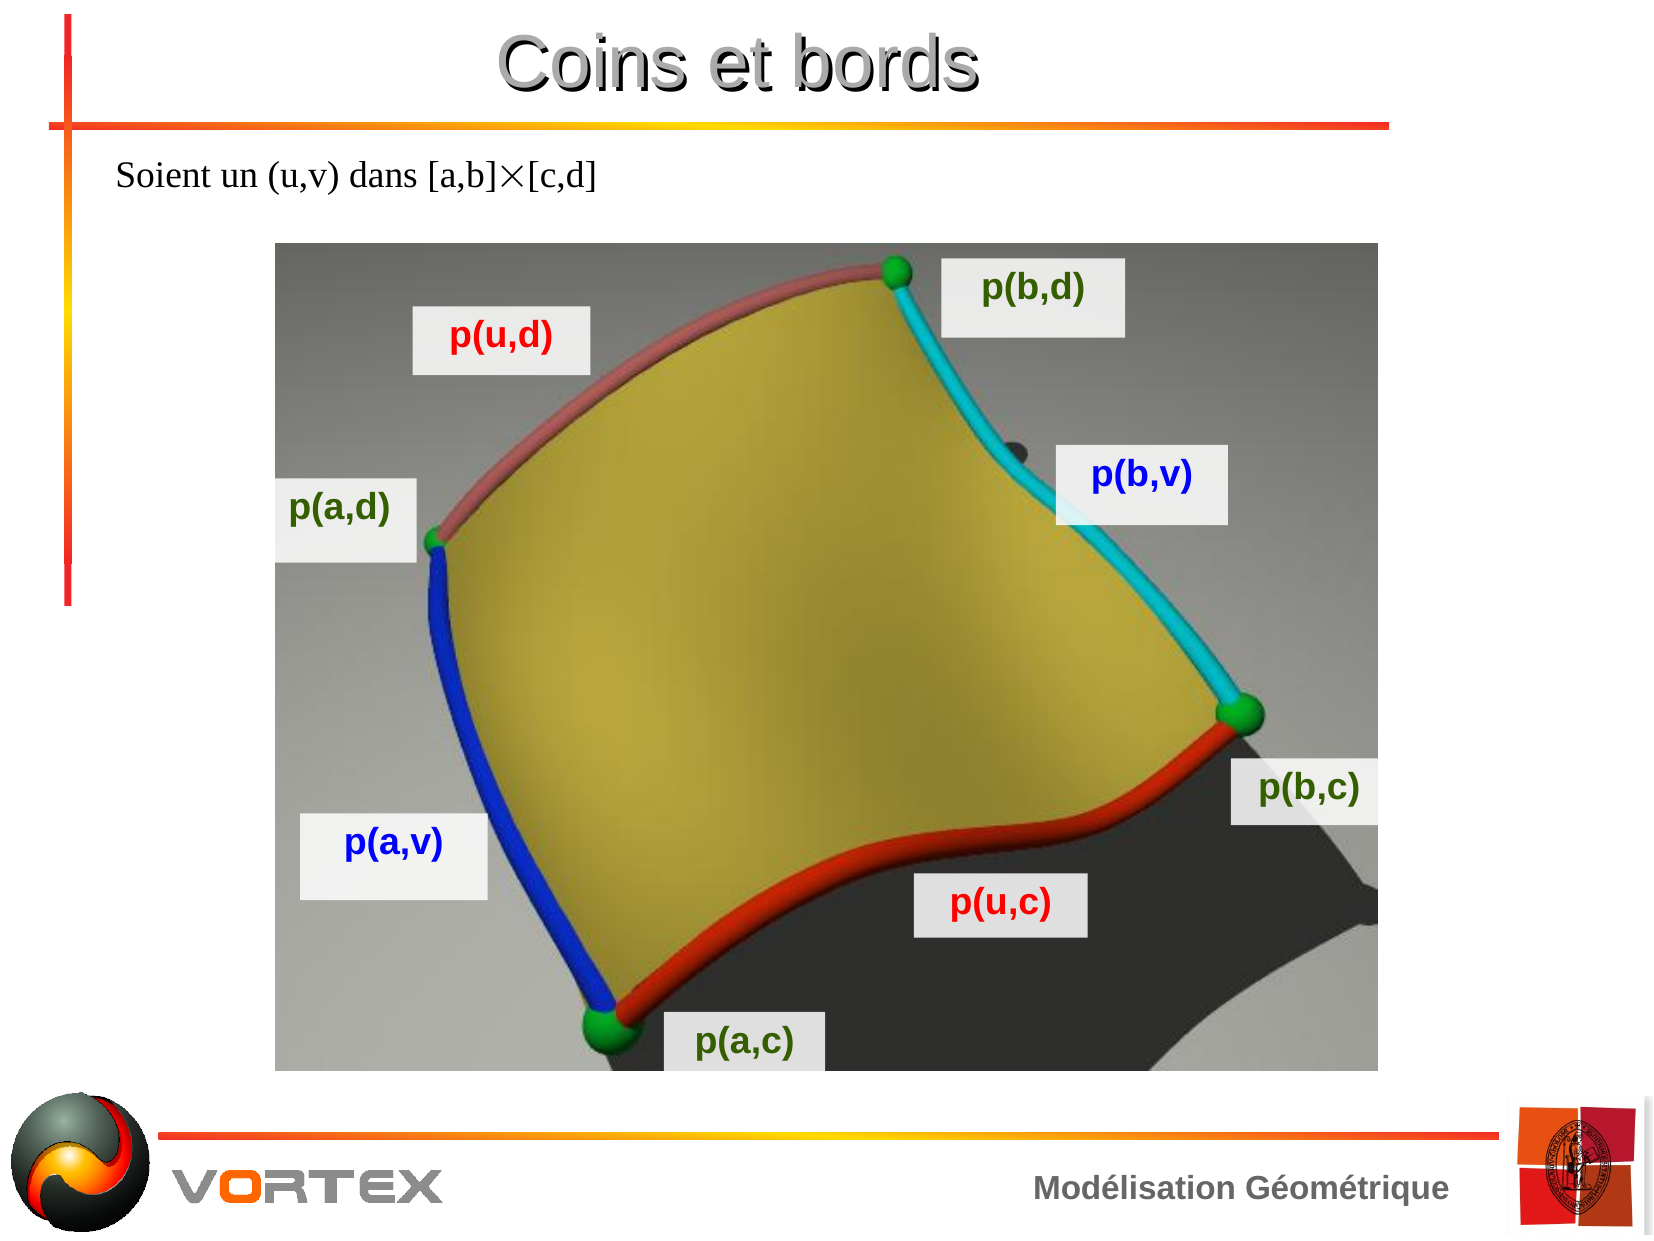

# Coins et bords
Soient un (u,v) dans [a,b][c,d]
p(b,d)
p(u,d)
p(b,v)
p(a,d)
p(b,c)
p(a,v)
p(u,c)
p(a,c)